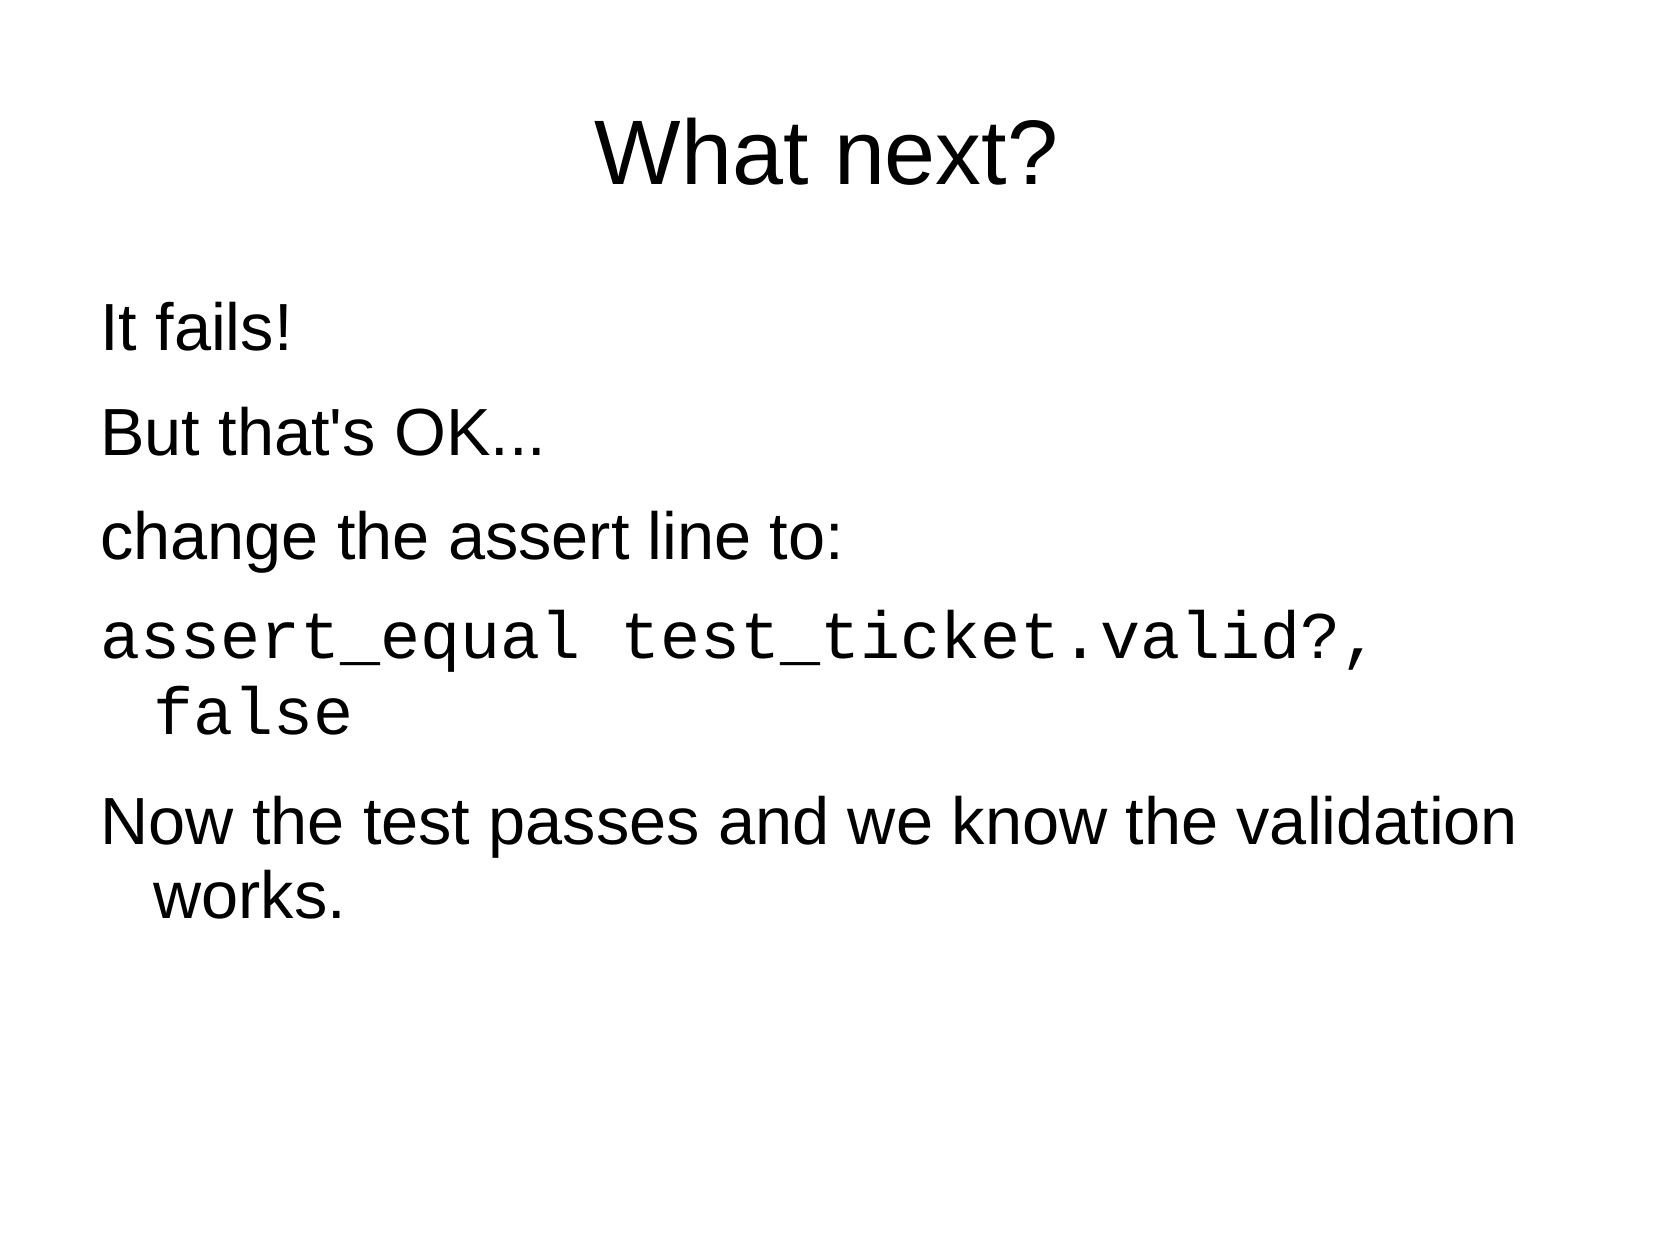

# What next?
It fails!
But that's OK...
change the assert line to:
assert_equal test_ticket.valid?, false
Now the test passes and we know the validation works.